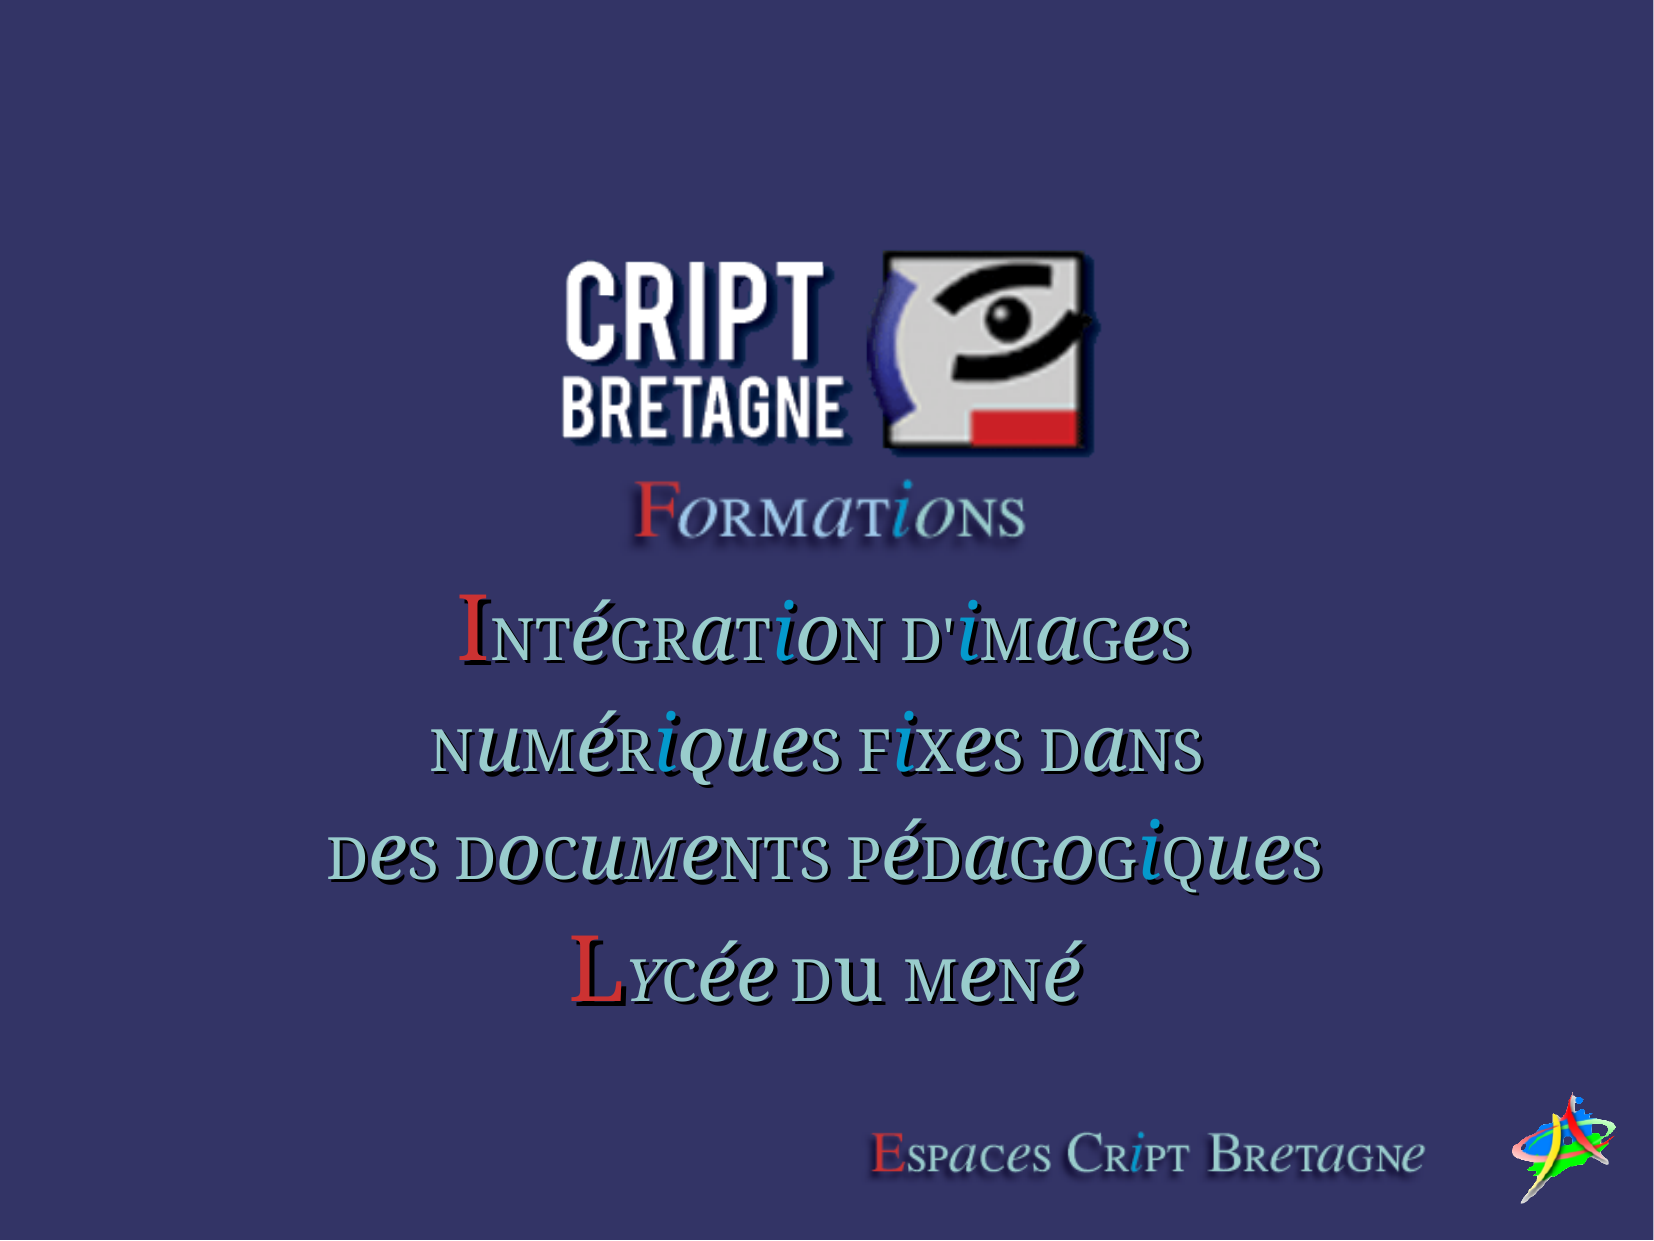

INTéGRaTioN D'iMaGeS NuMéRiQueS FiXeS DaNS
DeS DoCuMeNTS PéDaGoGiQueS
LYCée Du MeNé